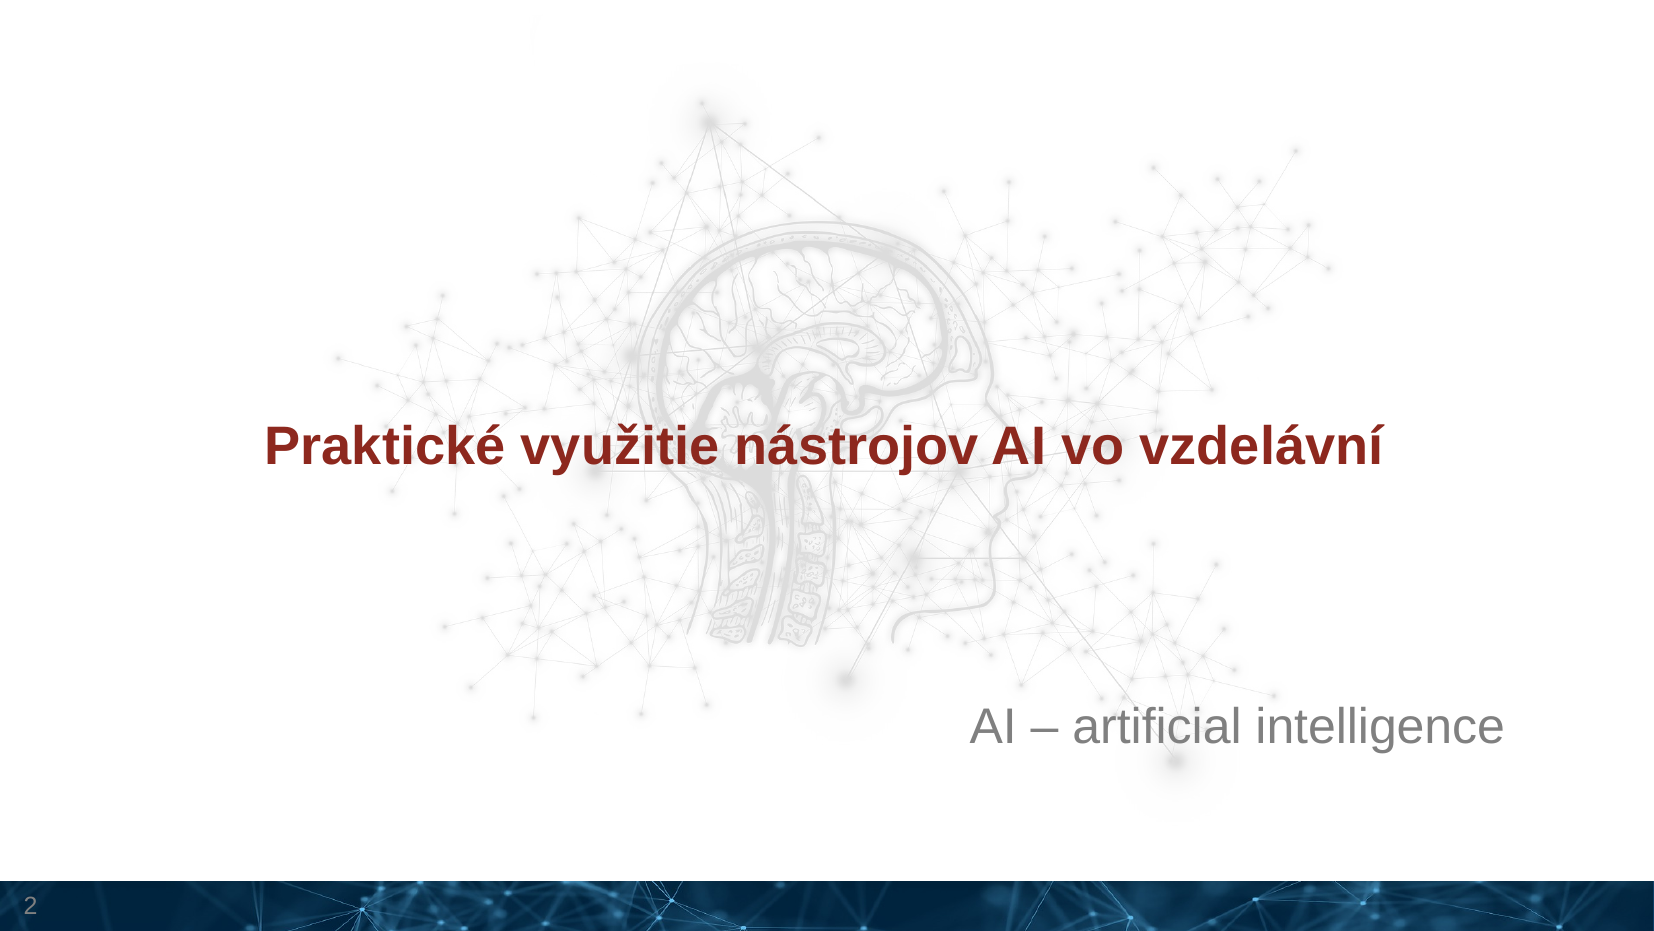

# Praktické využitie nástrojov AI vo vzdelávní AI – artificial intelligence